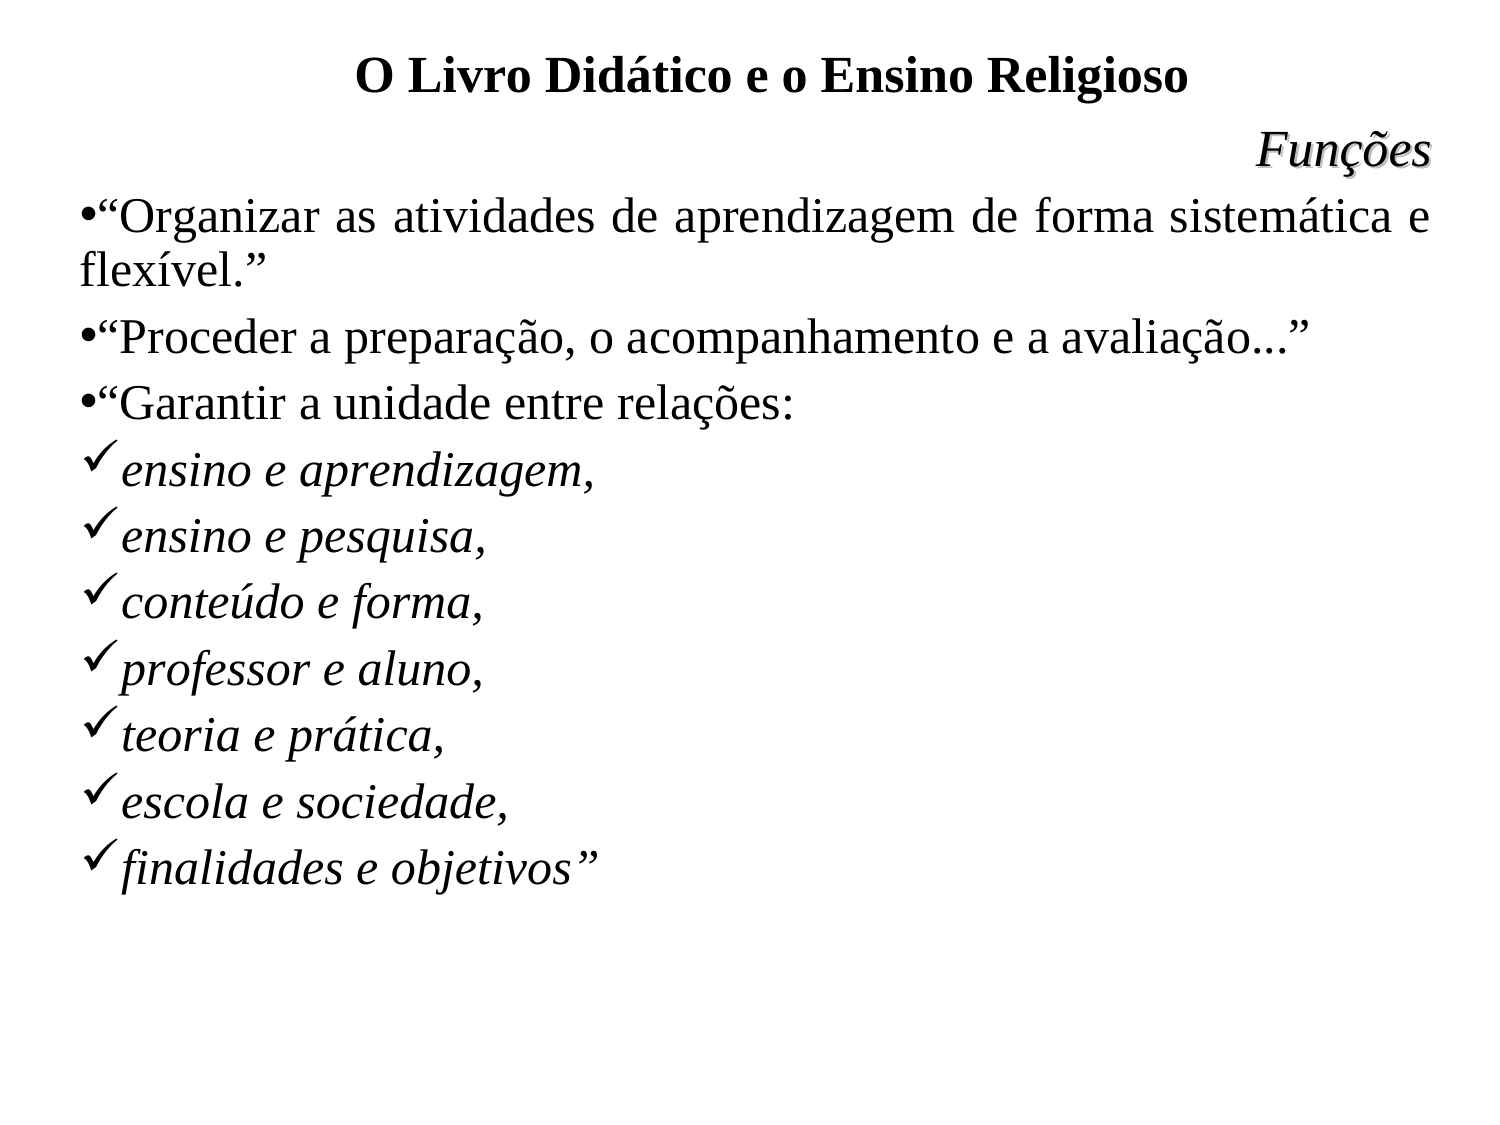

# O Livro Didático e o Ensino Religioso
Funções
“Organizar as atividades de aprendizagem de forma sistemática e flexível.”
“Proceder a preparação, o acompanhamento e a avaliação...”
“Garantir a unidade entre relações:
ensino e aprendizagem,
ensino e pesquisa,
conteúdo e forma,
professor e aluno,
teoria e prática,
escola e sociedade,
finalidades e objetivos”